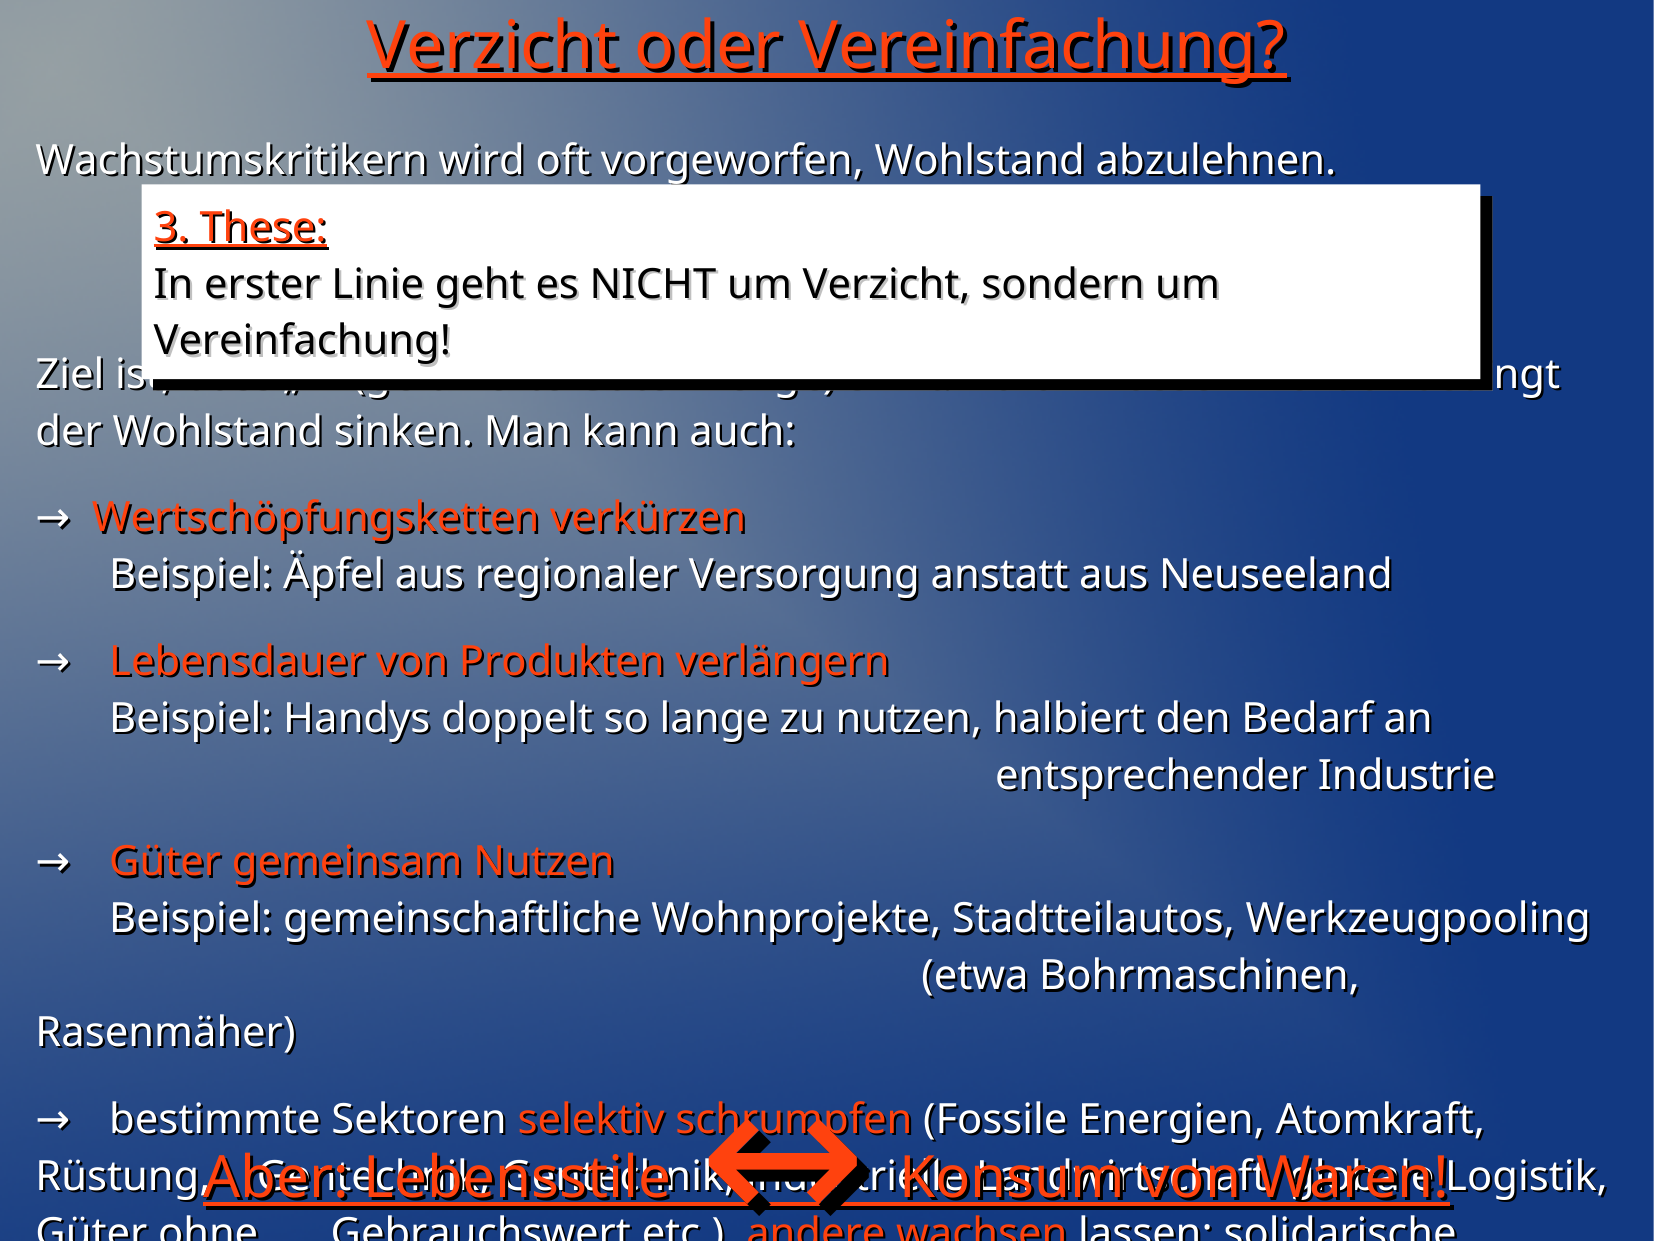

# Verzicht oder Vereinfachung?
Wachstumskritikern wird oft vorgeworfen, Wohlstand abzulehnen.
Ziel ist, dass „A“ (geldwerte Gütermenge) sinkt. Dafür müssen nicht unbedingt der Wohlstand sinken. Man kann auch:
→ Wertschöpfungsketten verkürzen
	Beispiel: Äpfel aus regionaler Versorgung anstatt aus Neuseeland
→ 	Lebensdauer von Produkten verlängern
	Beispiel: Handys doppelt so lange zu nutzen, halbiert den Bedarf an 															entsprechender Industrie
→ 	Güter gemeinsam Nutzen
	Beispiel: gemeinschaftliche Wohnprojekte, Stadtteilautos, Werkzeugpooling
												(etwa Bohrmaschinen, Rasenmäher)
→ 	bestimmte Sektoren selektiv schrumpfen (Fossile Energien, Atomkraft, Rüstung, 	Gentechnik, Gentechnik, industrielle Landwirtschaft, globale Logistik, Güter ohne 	Gebrauchswert etc.), andere wachsen lassen: solidarische Wirtschaft, ÖPN/FV, 	Bildungssystem, soziale Versorgung
3. These:
In erster Linie geht es NICHT um Verzicht, sondern um Vereinfachung!
↔
Aber: Lebensstile Konsum von Waren!